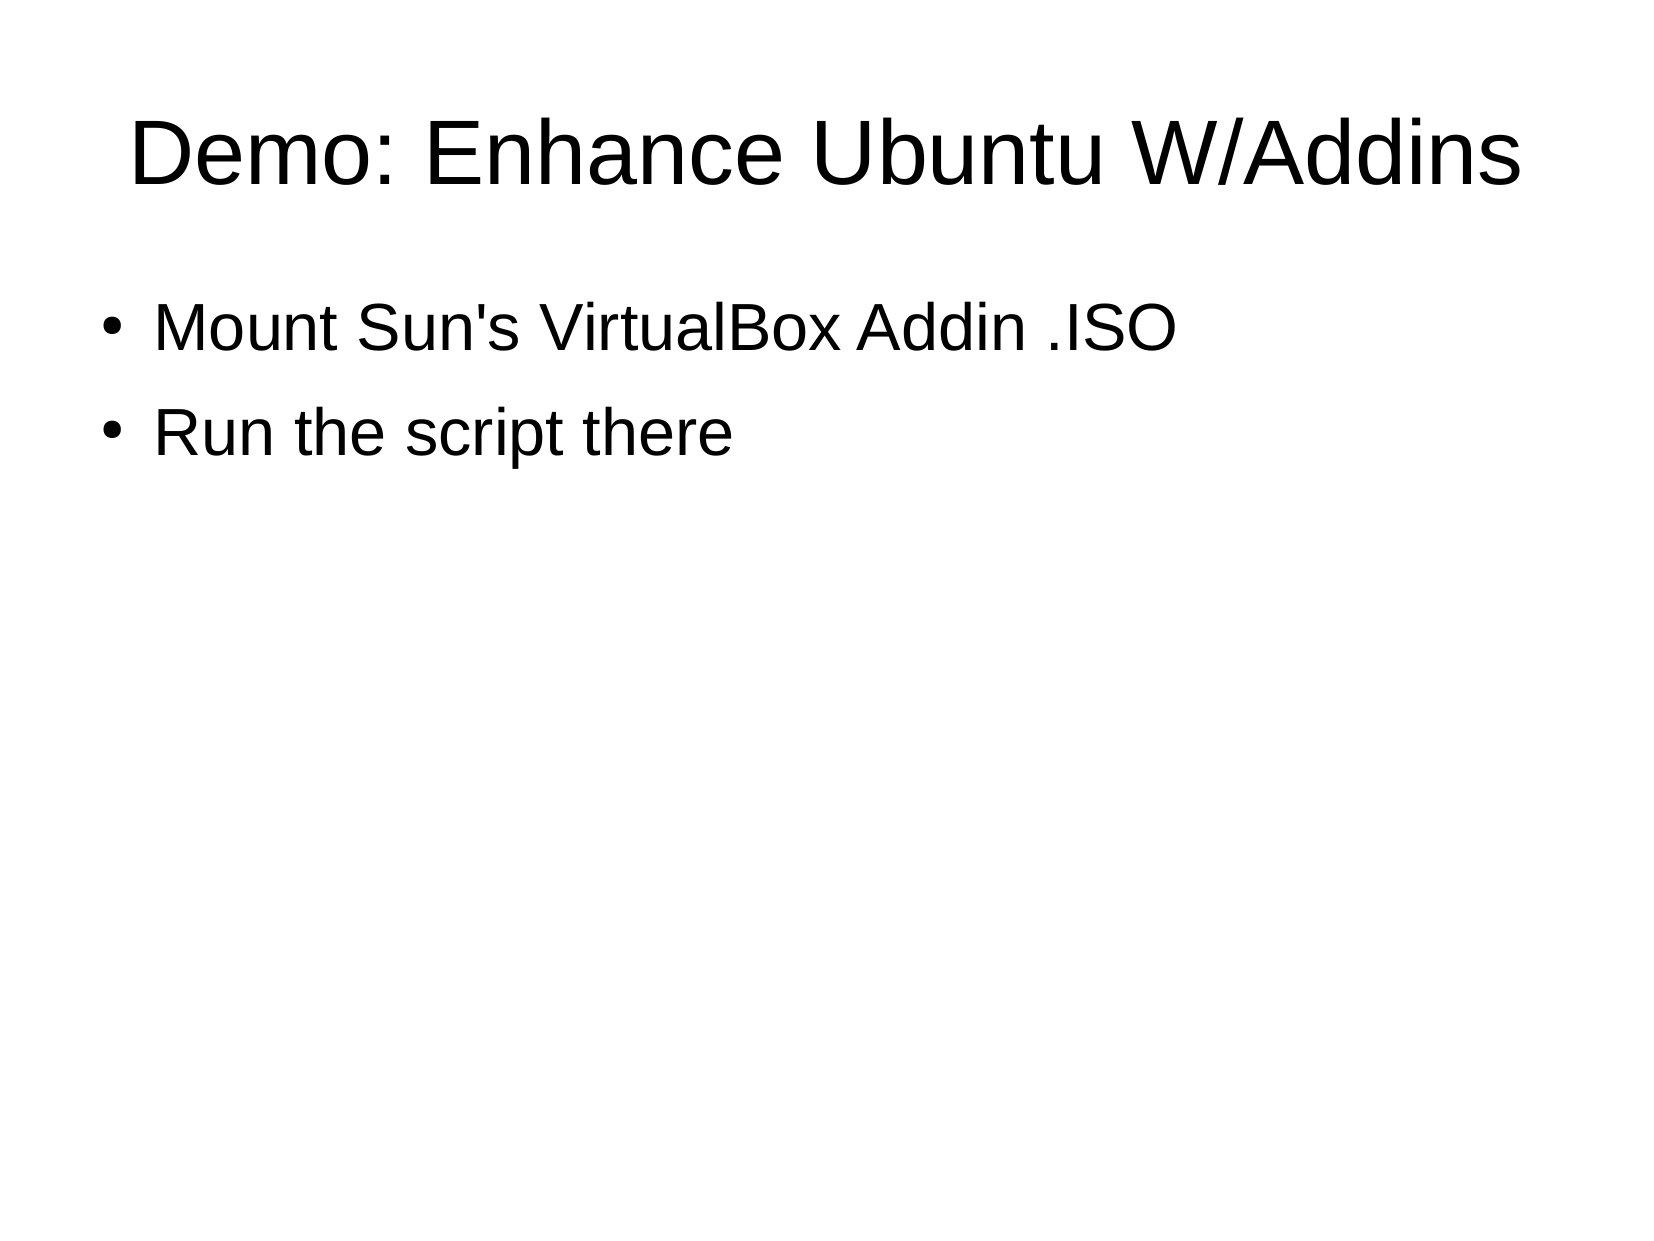

# Demo: Enhance Ubuntu W/Addins
Mount Sun's VirtualBox Addin .ISO
Run the script there